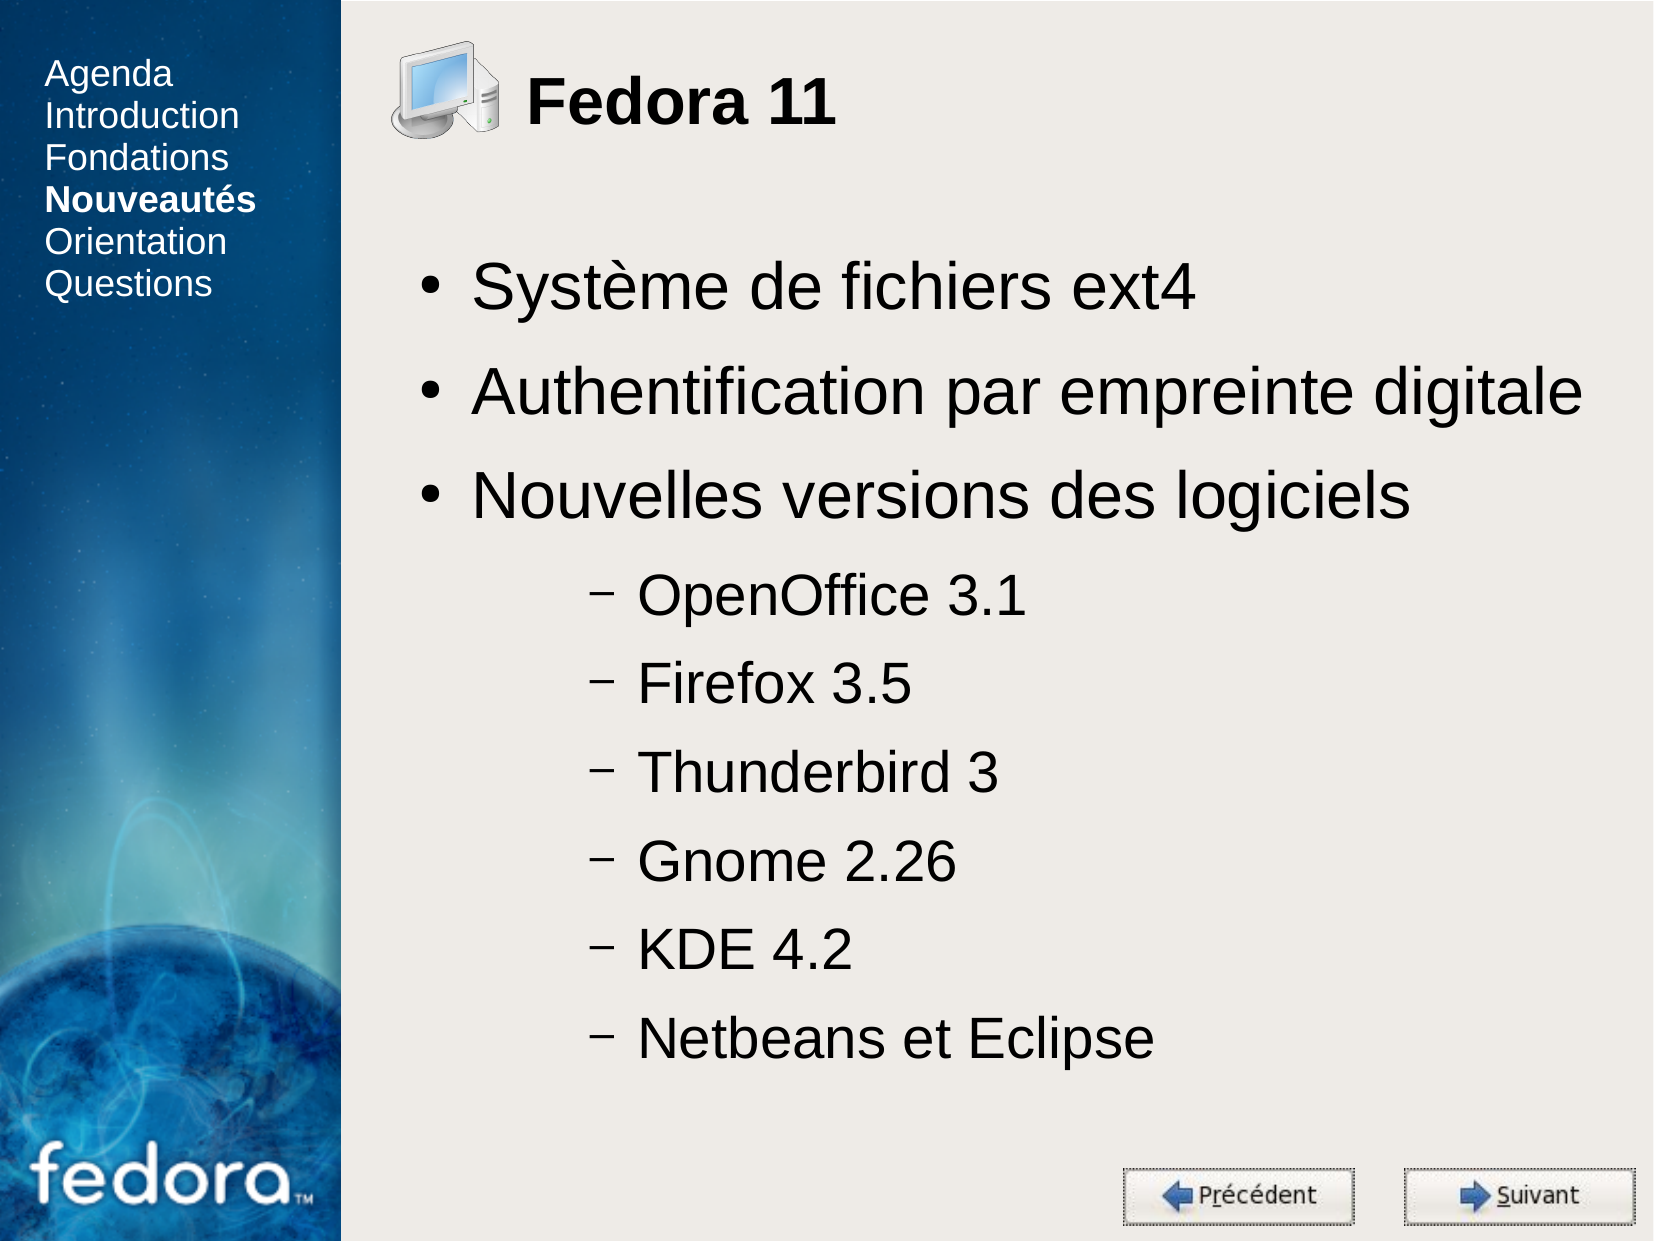

Agenda
Introduction
Fondations
Nouveautés
Orientation
Questions
Fedora 11
# Système de fichiers ext4
Authentification par empreinte digitale
Nouvelles versions des logiciels
OpenOffice 3.1
Firefox 3.5
Thunderbird 3
Gnome 2.26
KDE 4.2
Netbeans et Eclipse